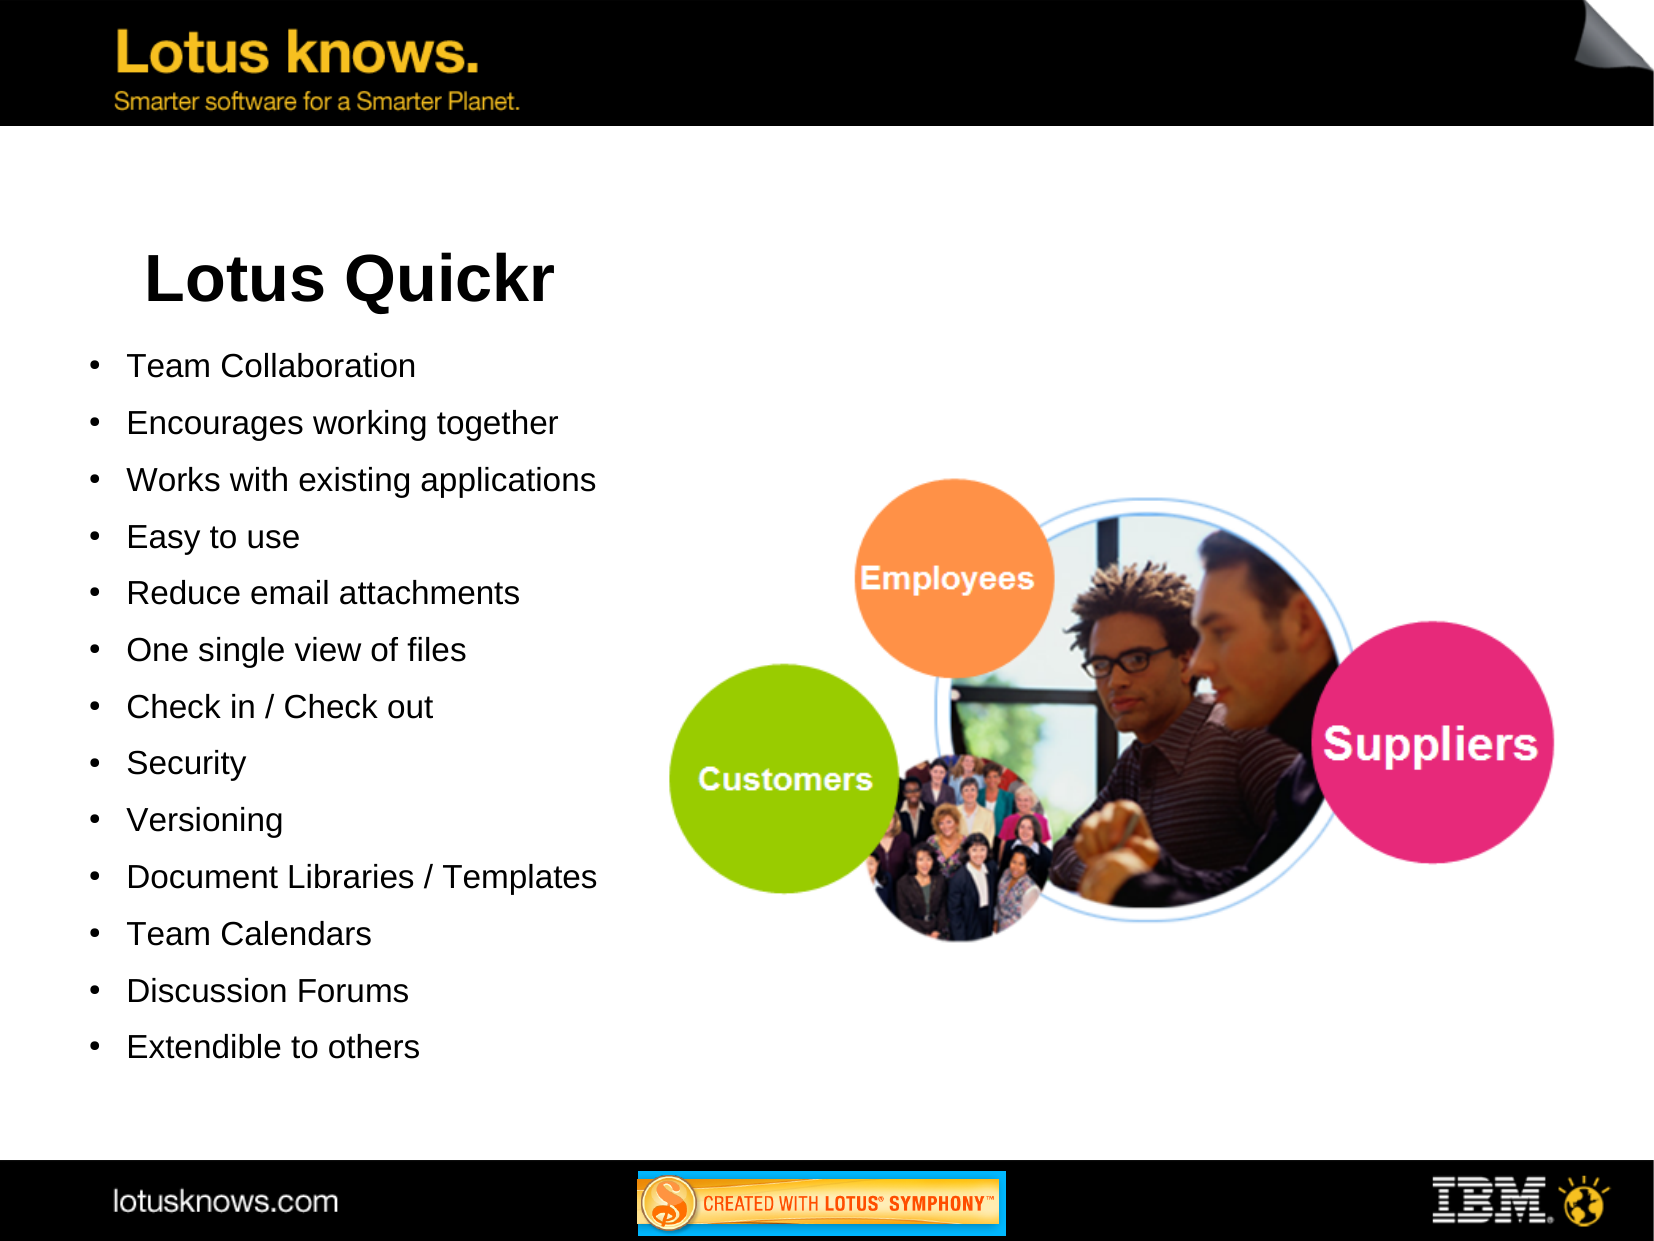

Lotus Quickr
# Team Collaboration
Encourages working together
Works with existing applications
Easy to use
Reduce email attachments
One single view of files
Check in / Check out
Security
Versioning
Document Libraries / Templates
Team Calendars
Discussion Forums
Extendible to others